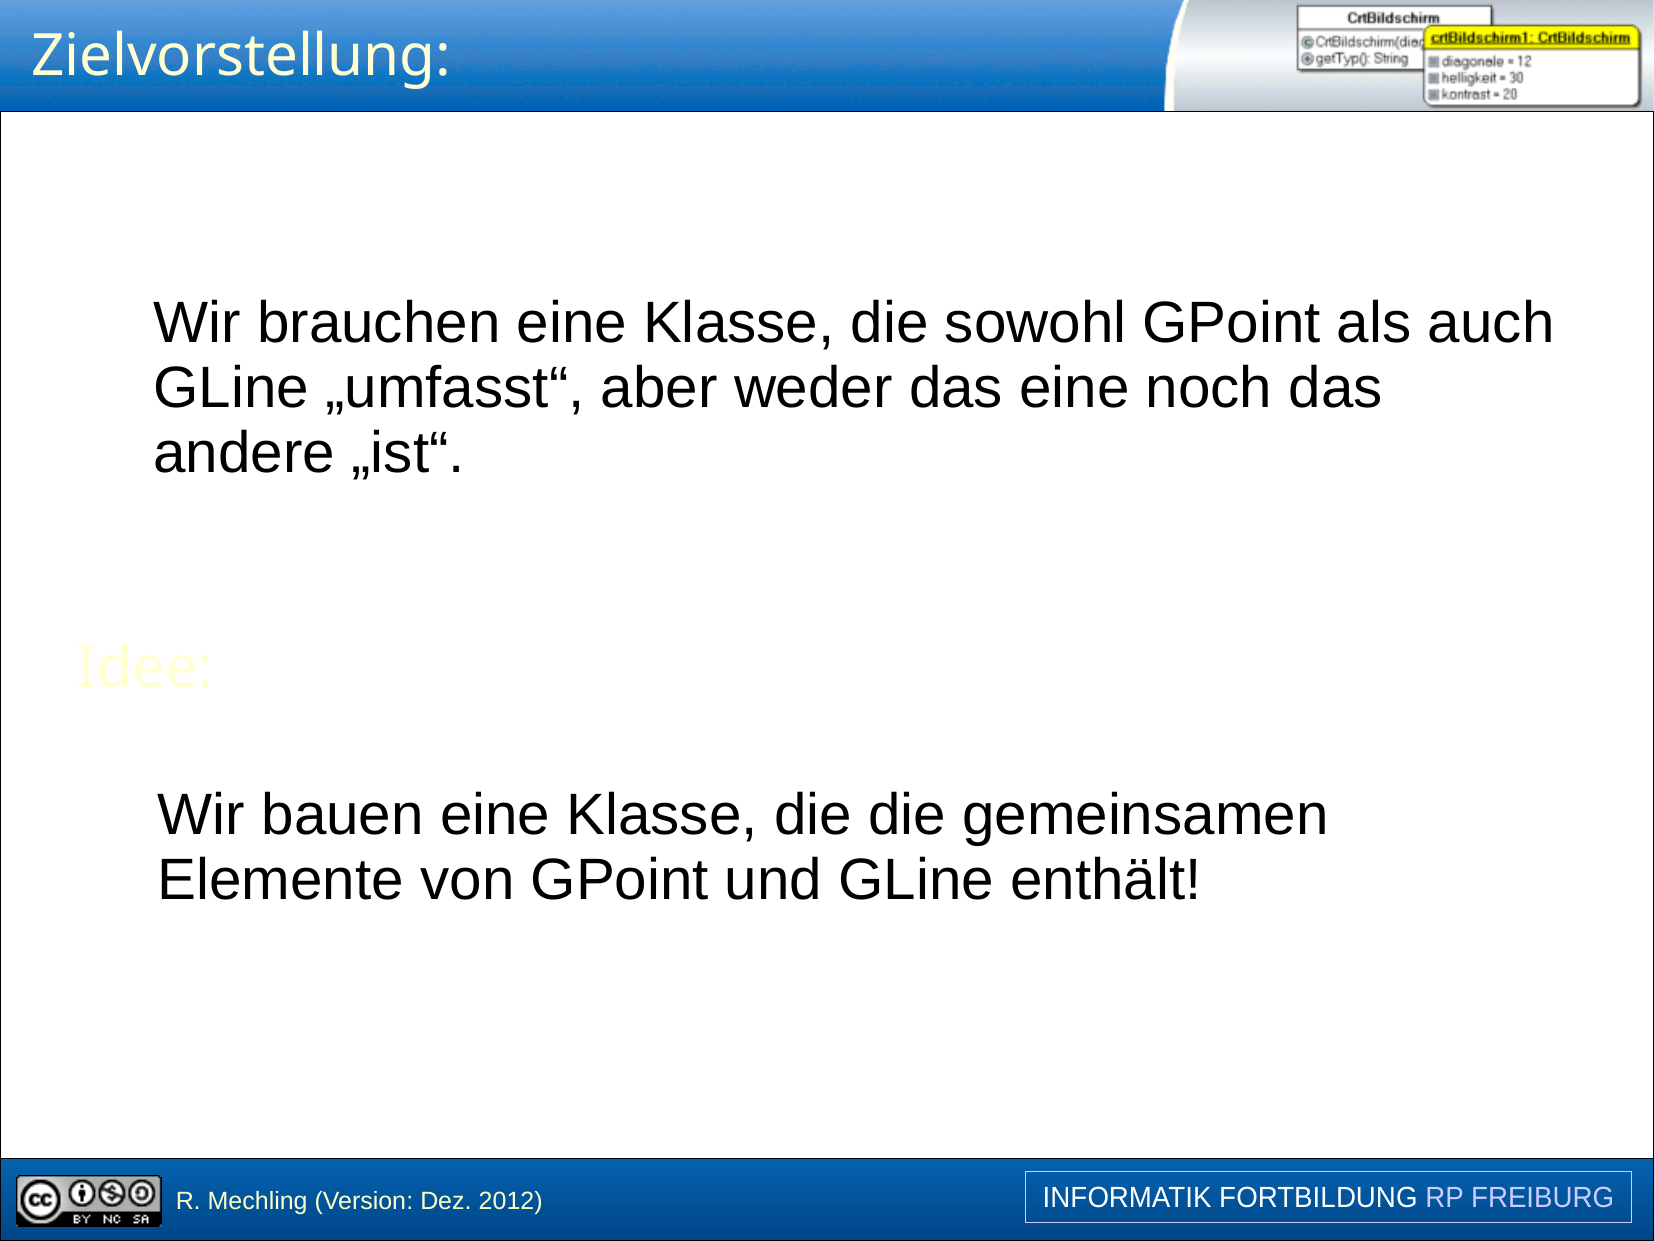

# Zielvorstellung:
Wir brauchen eine Klasse, die sowohl GPoint als auch GLine „umfasst“, aber weder das eine noch das andere „ist“.
Idee:
Wir bauen eine Klasse, die die gemeinsamen Elemente von GPoint und GLine enthält!